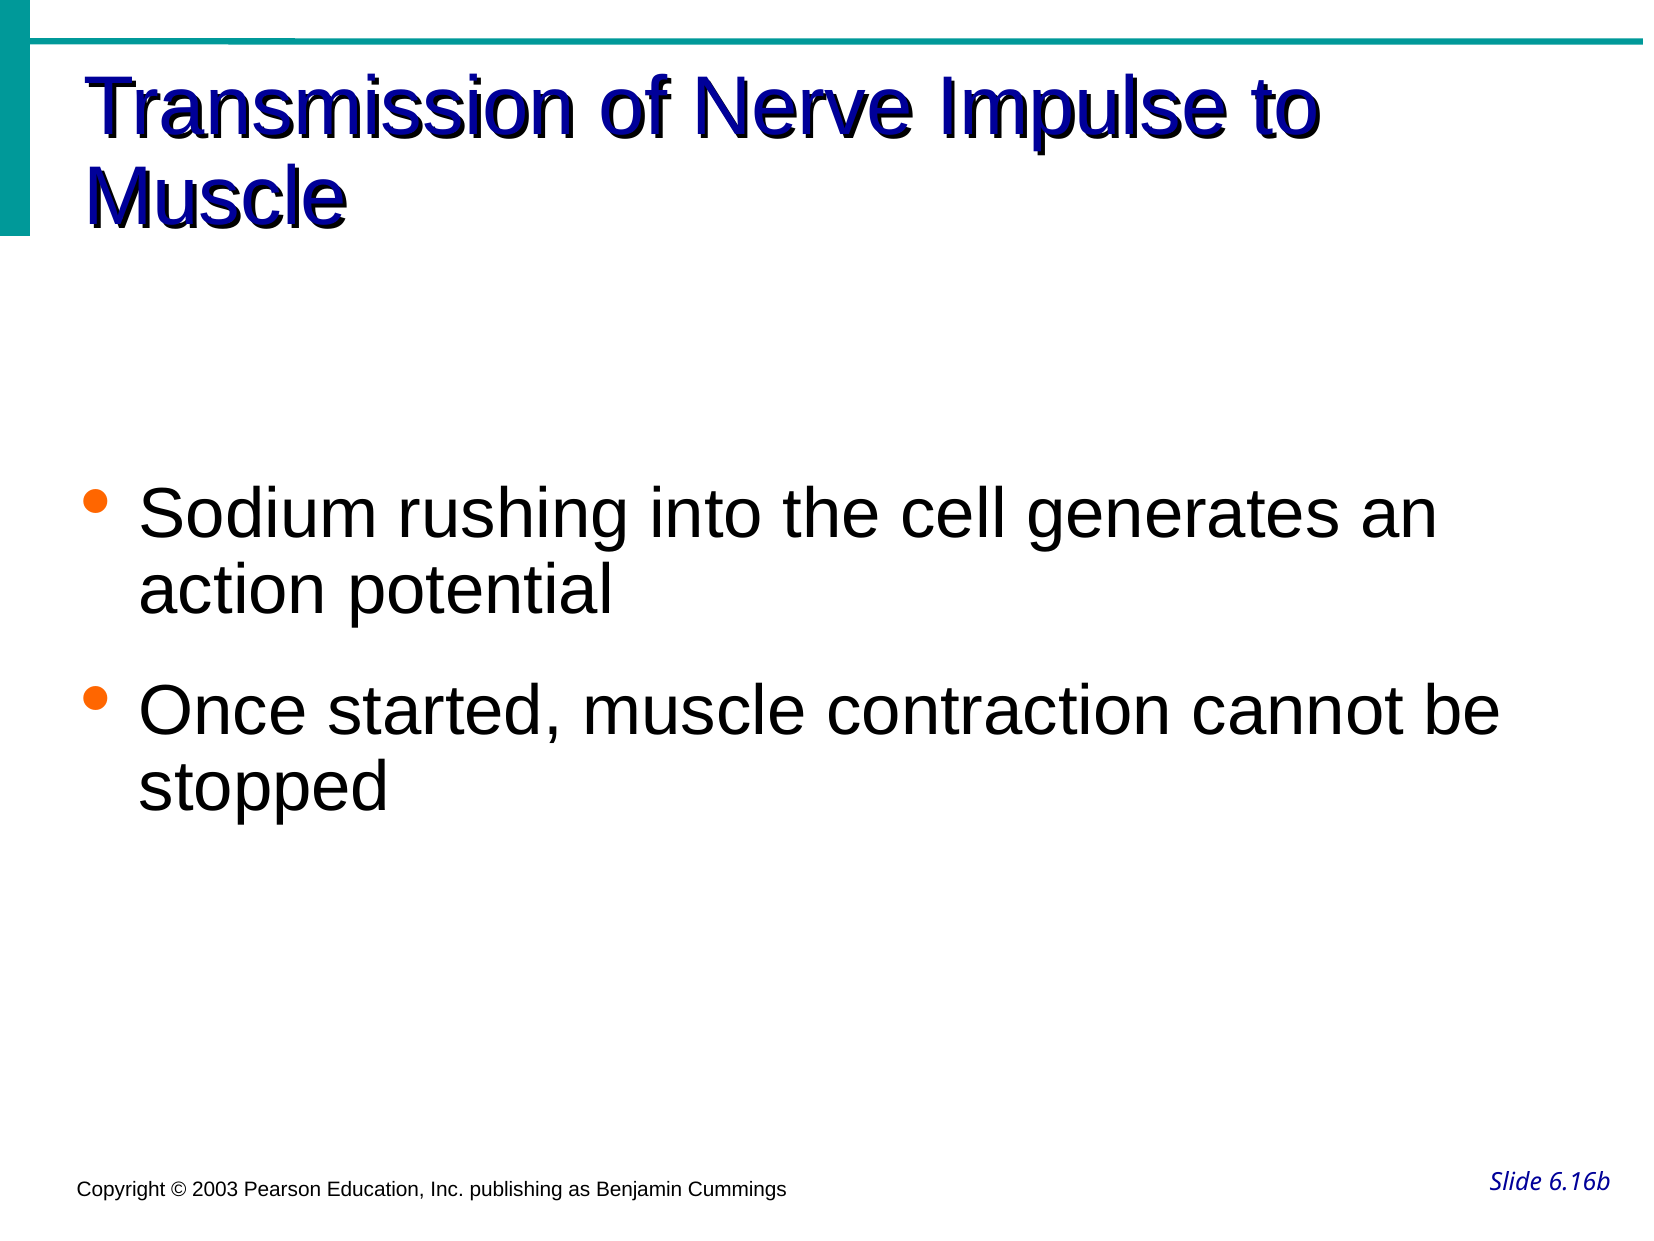

# Transmission of Nerve Impulse to Muscle
Sodium rushing into the cell generates an action potential
Once started, muscle contraction cannot be stopped
Slide 6.16b
Copyright © 2003 Pearson Education, Inc. publishing as Benjamin Cummings